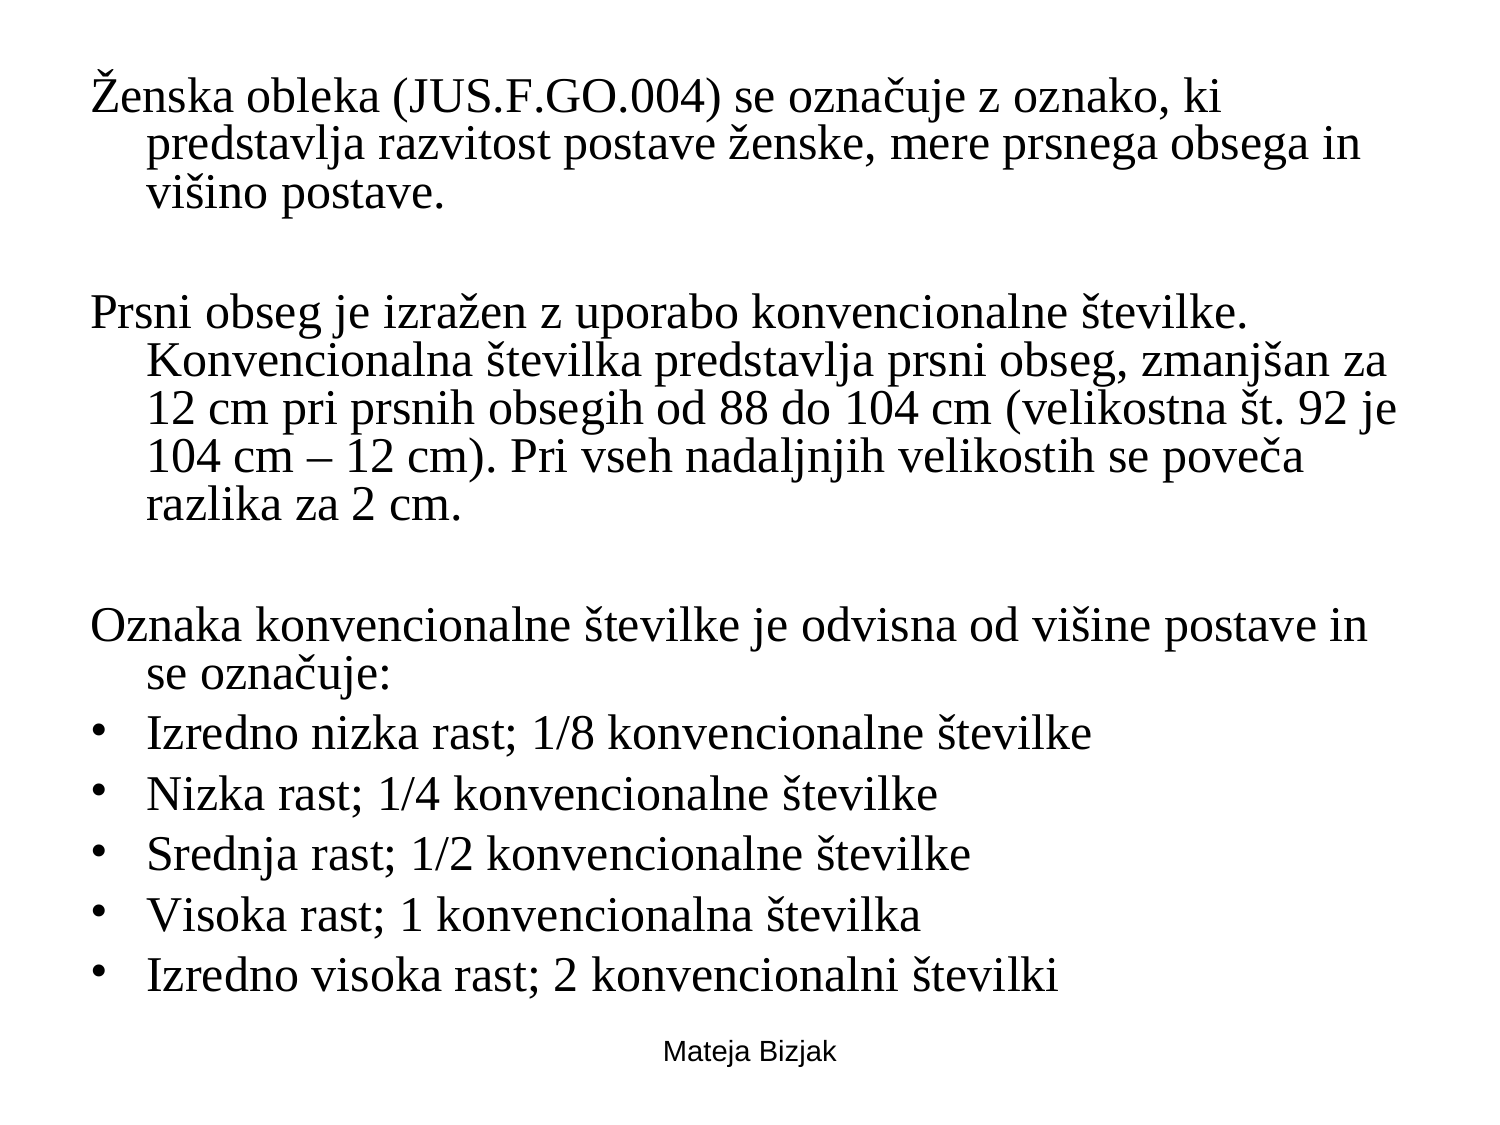

# Ženska obleka (JUS.F.GO.004) se označuje z oznako, ki predstavlja razvitost postave ženske, mere prsnega obsega in višino postave.
Prsni obseg je izražen z uporabo konvencionalne številke. Konvencionalna številka predstavlja prsni obseg, zmanjšan za 12 cm pri prsnih obsegih od 88 do 104 cm (velikostna št. 92 je 104 cm – 12 cm). Pri vseh nadaljnjih velikostih se poveča razlika za 2 cm.
Oznaka konvencionalne številke je odvisna od višine postave in se označuje:
Izredno nizka rast; 1/8 konvencionalne številke
Nizka rast; 1/4 konvencionalne številke
Srednja rast; 1/2 konvencionalne številke
Visoka rast; 1 konvencionalna številka
Izredno visoka rast; 2 konvencionalni številki
Mateja Bizjak